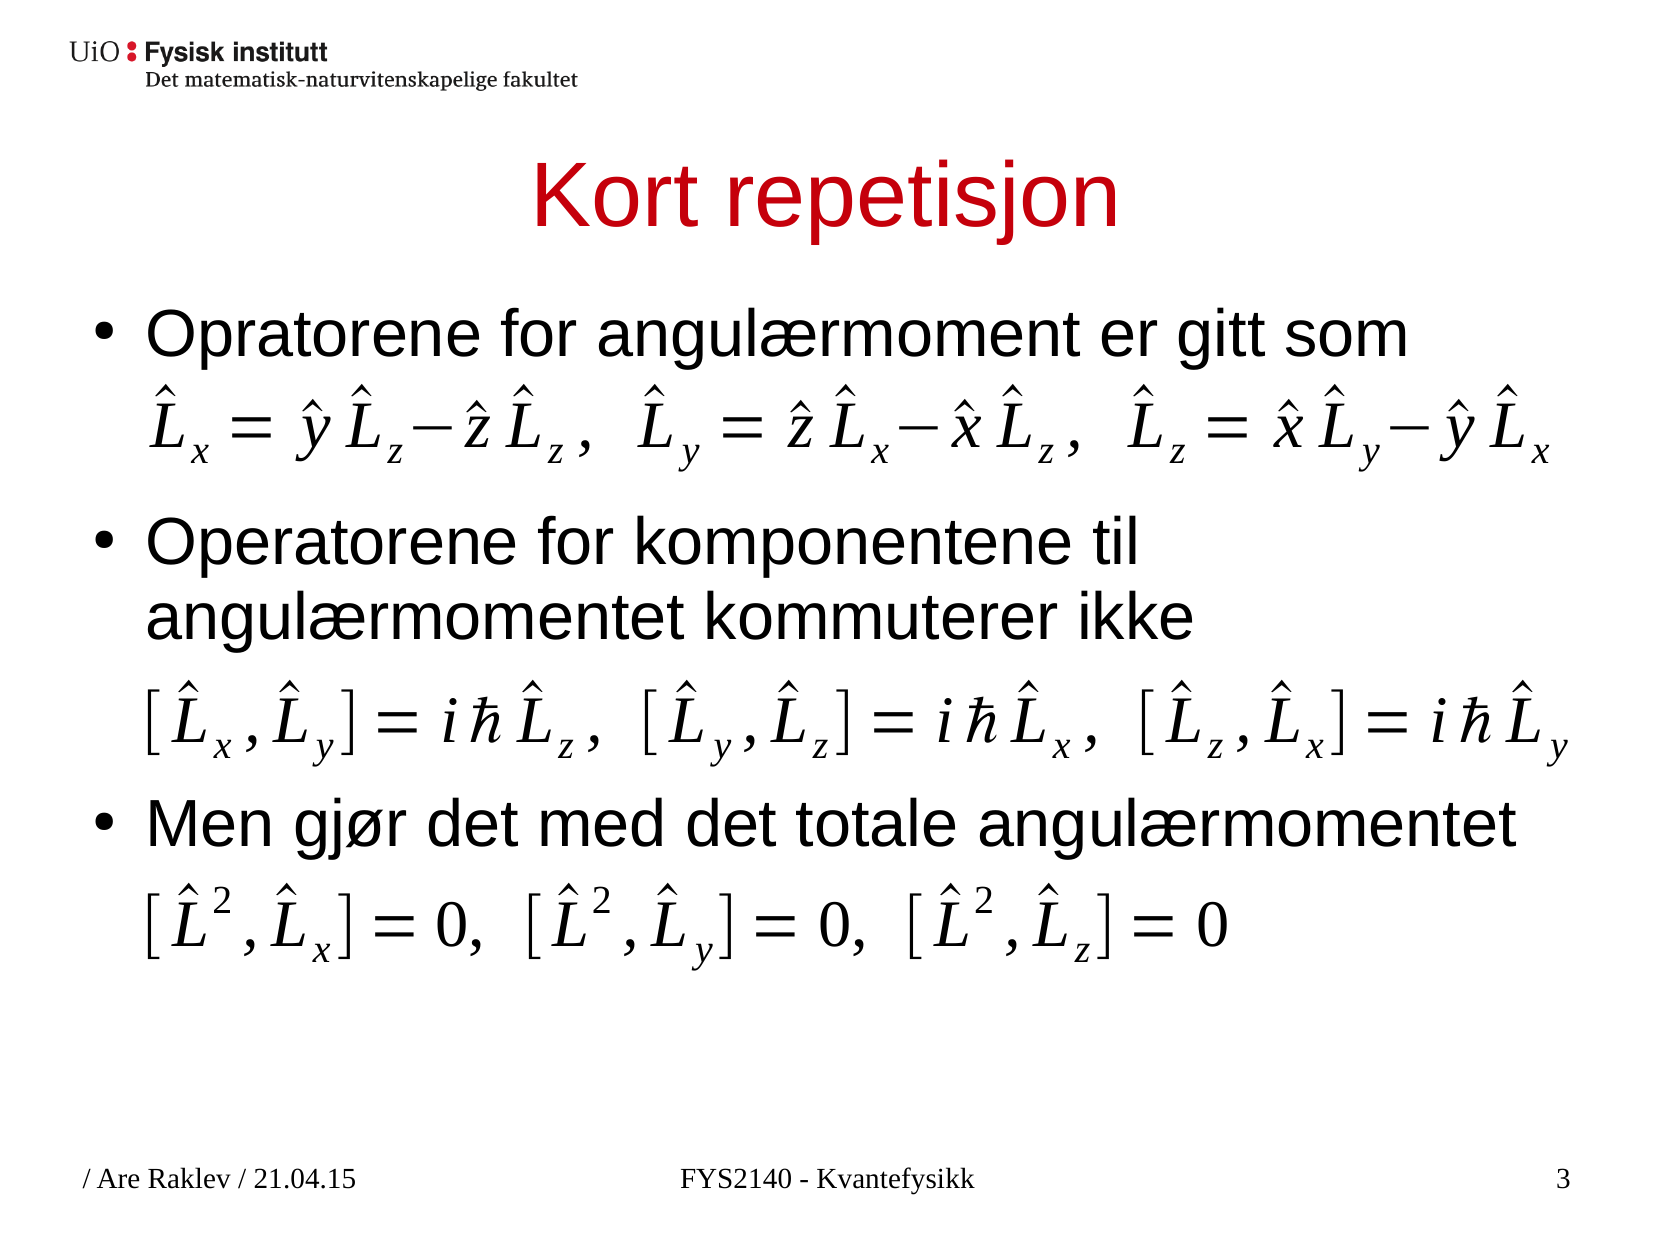

# Kort repetisjon
Opratorene for angulærmoment er gitt som
Operatorene for komponentene til angulærmomentet kommuterer ikke
Men gjør det med det totale angulærmomentet
/ Are Raklev / 21.04.15
FYS2140 - Kvantefysikk
3